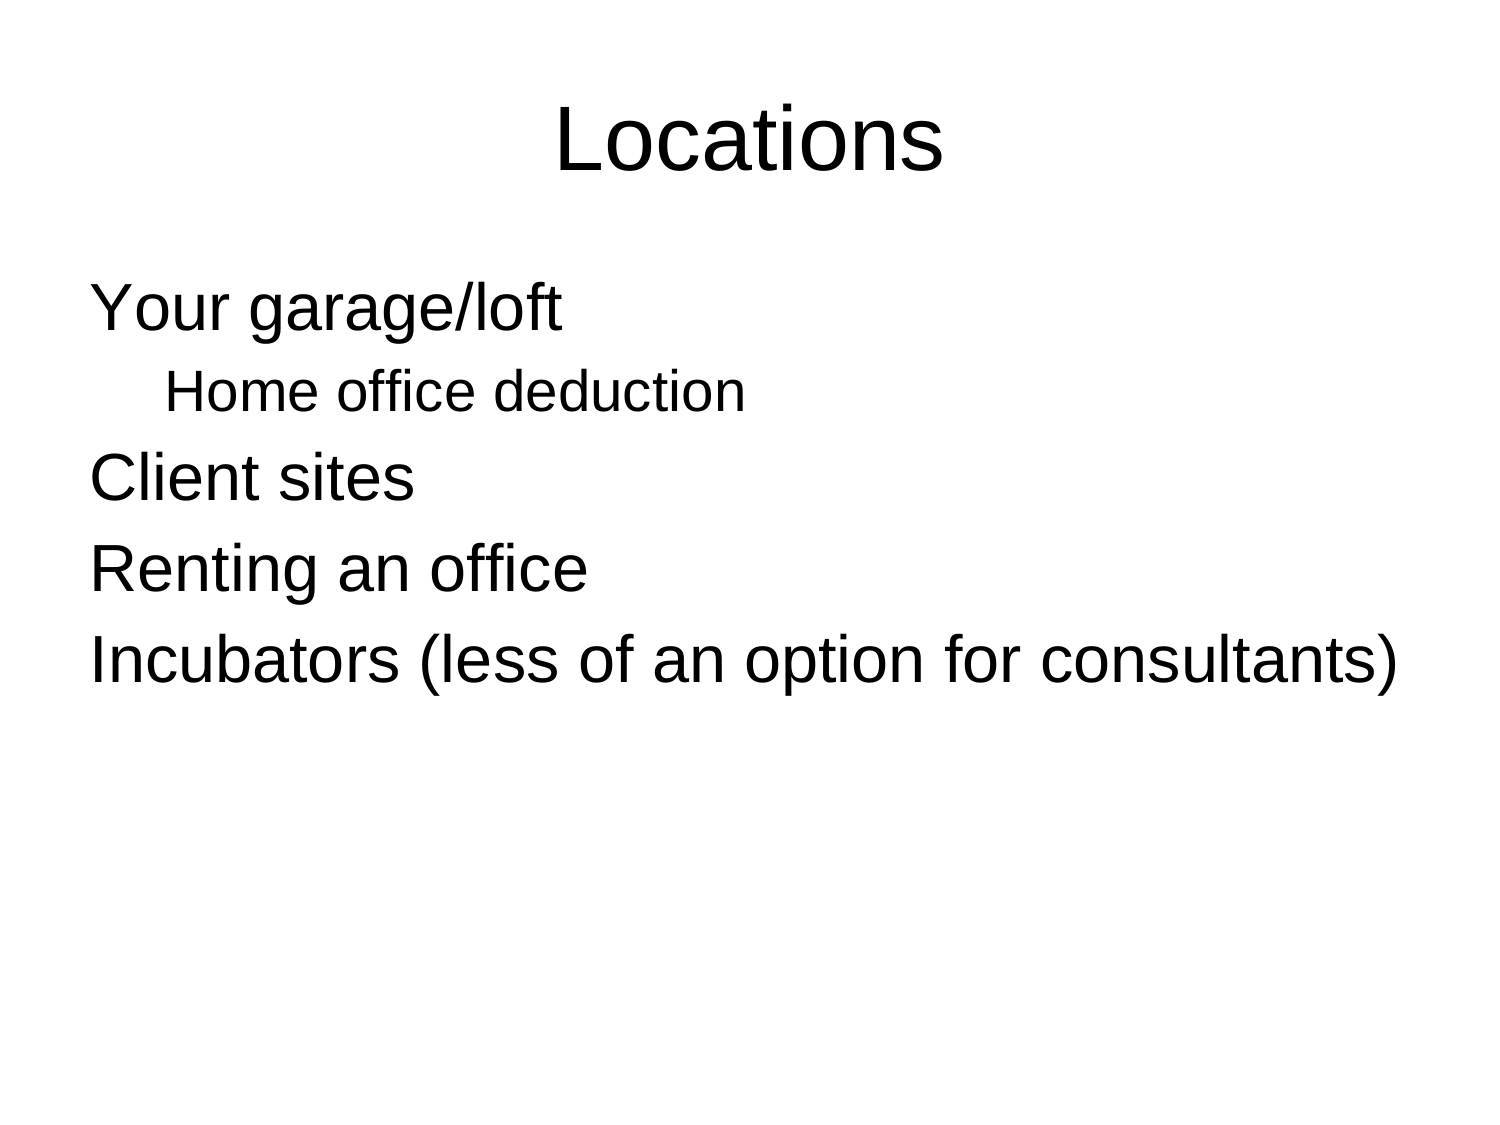

# Locations
Your garage/loft
Home office deduction
Client sites
Renting an office
Incubators (less of an option for consultants)